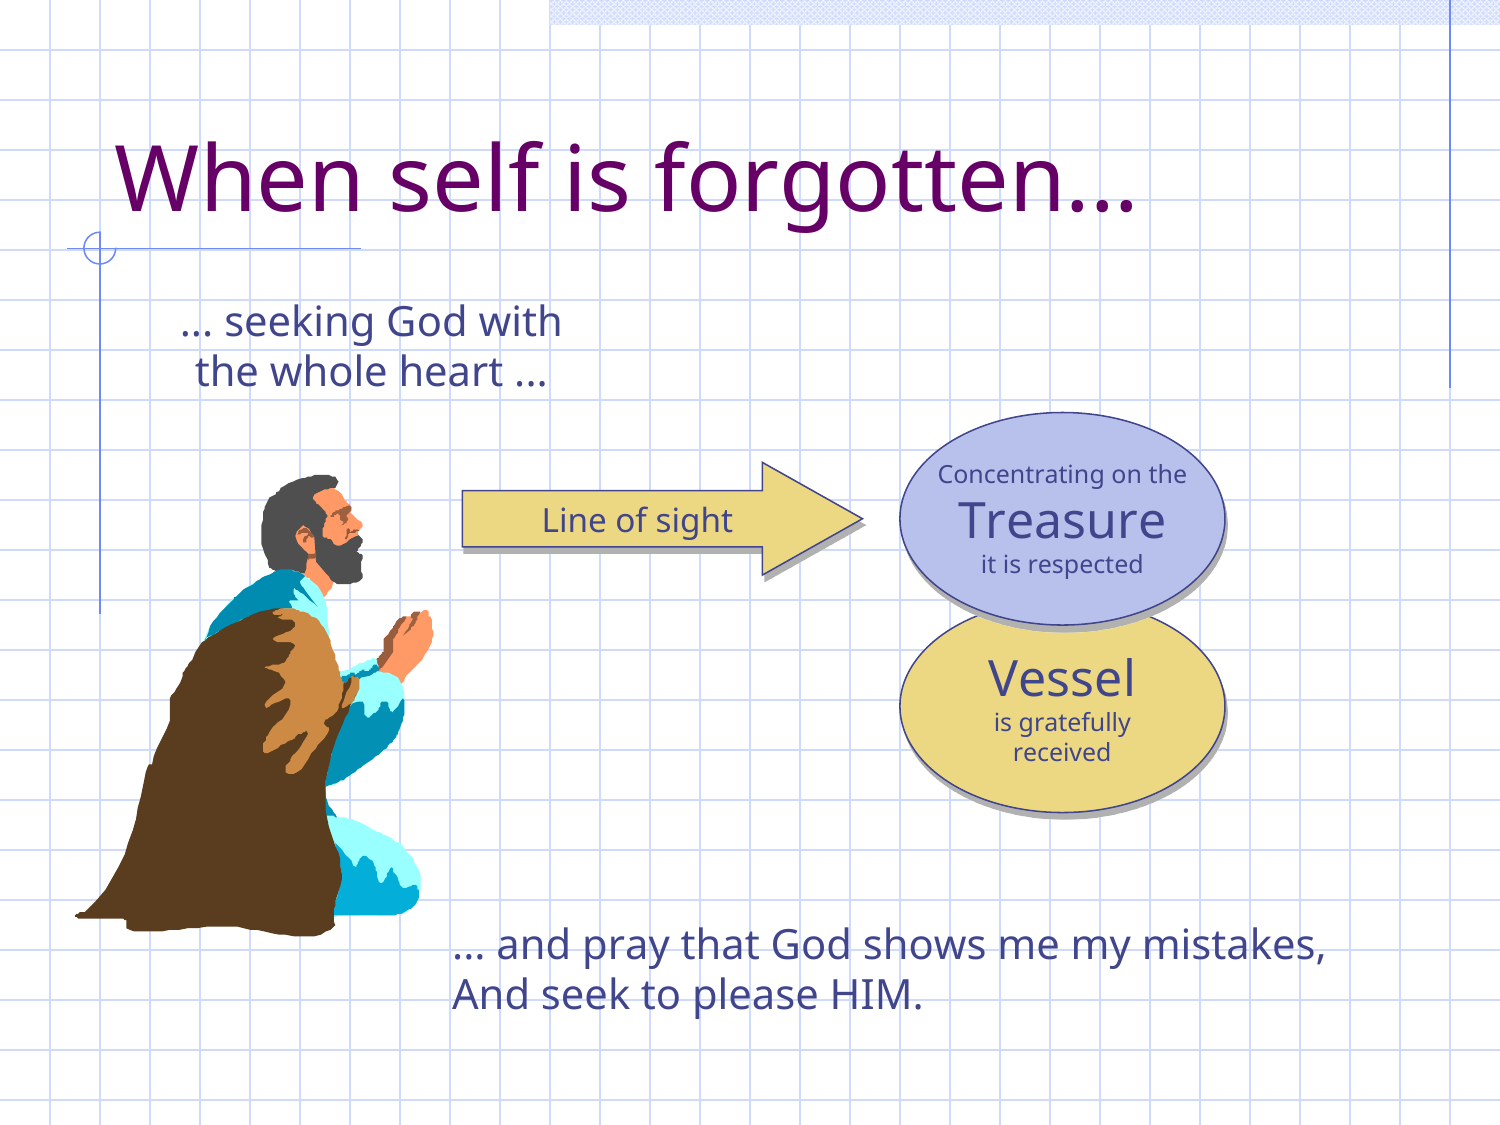

# When self is forgotten...
... seeking God with
the whole heart ...
Concentrating on the
Treasure
it is respected
Line of sight
Vessel
is gratefully
received
... and pray that God shows me my mistakes,
And seek to please HIM.